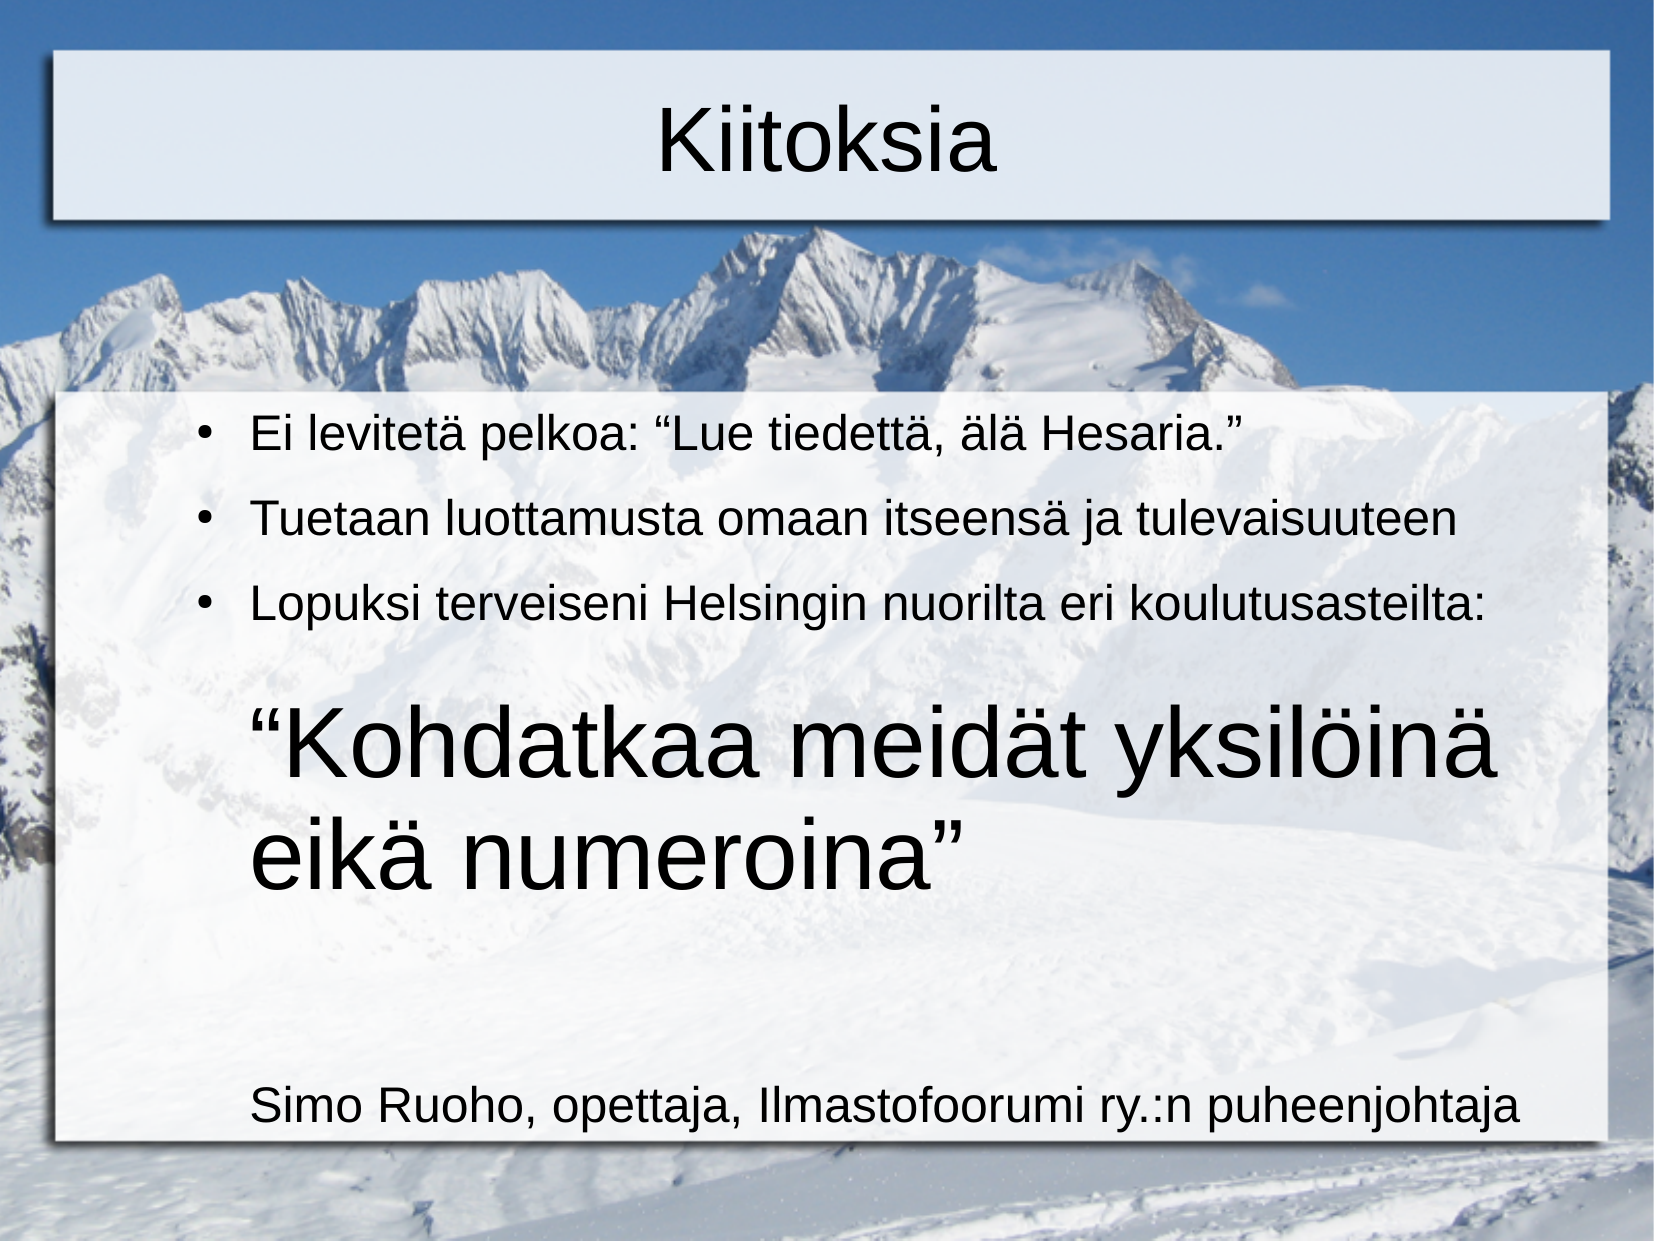

# Kiitoksia
Ei levitetä pelkoa: “Lue tiedettä, älä Hesaria.”
Tuetaan luottamusta omaan itseensä ja tulevaisuuteen
Lopuksi terveiseni Helsingin nuorilta eri koulutusasteilta:
“Kohdatkaa meidät yksilöinä
eikä numeroina”
Simo Ruoho, opettaja, Ilmastofoorumi ry.:n puheenjohtaja